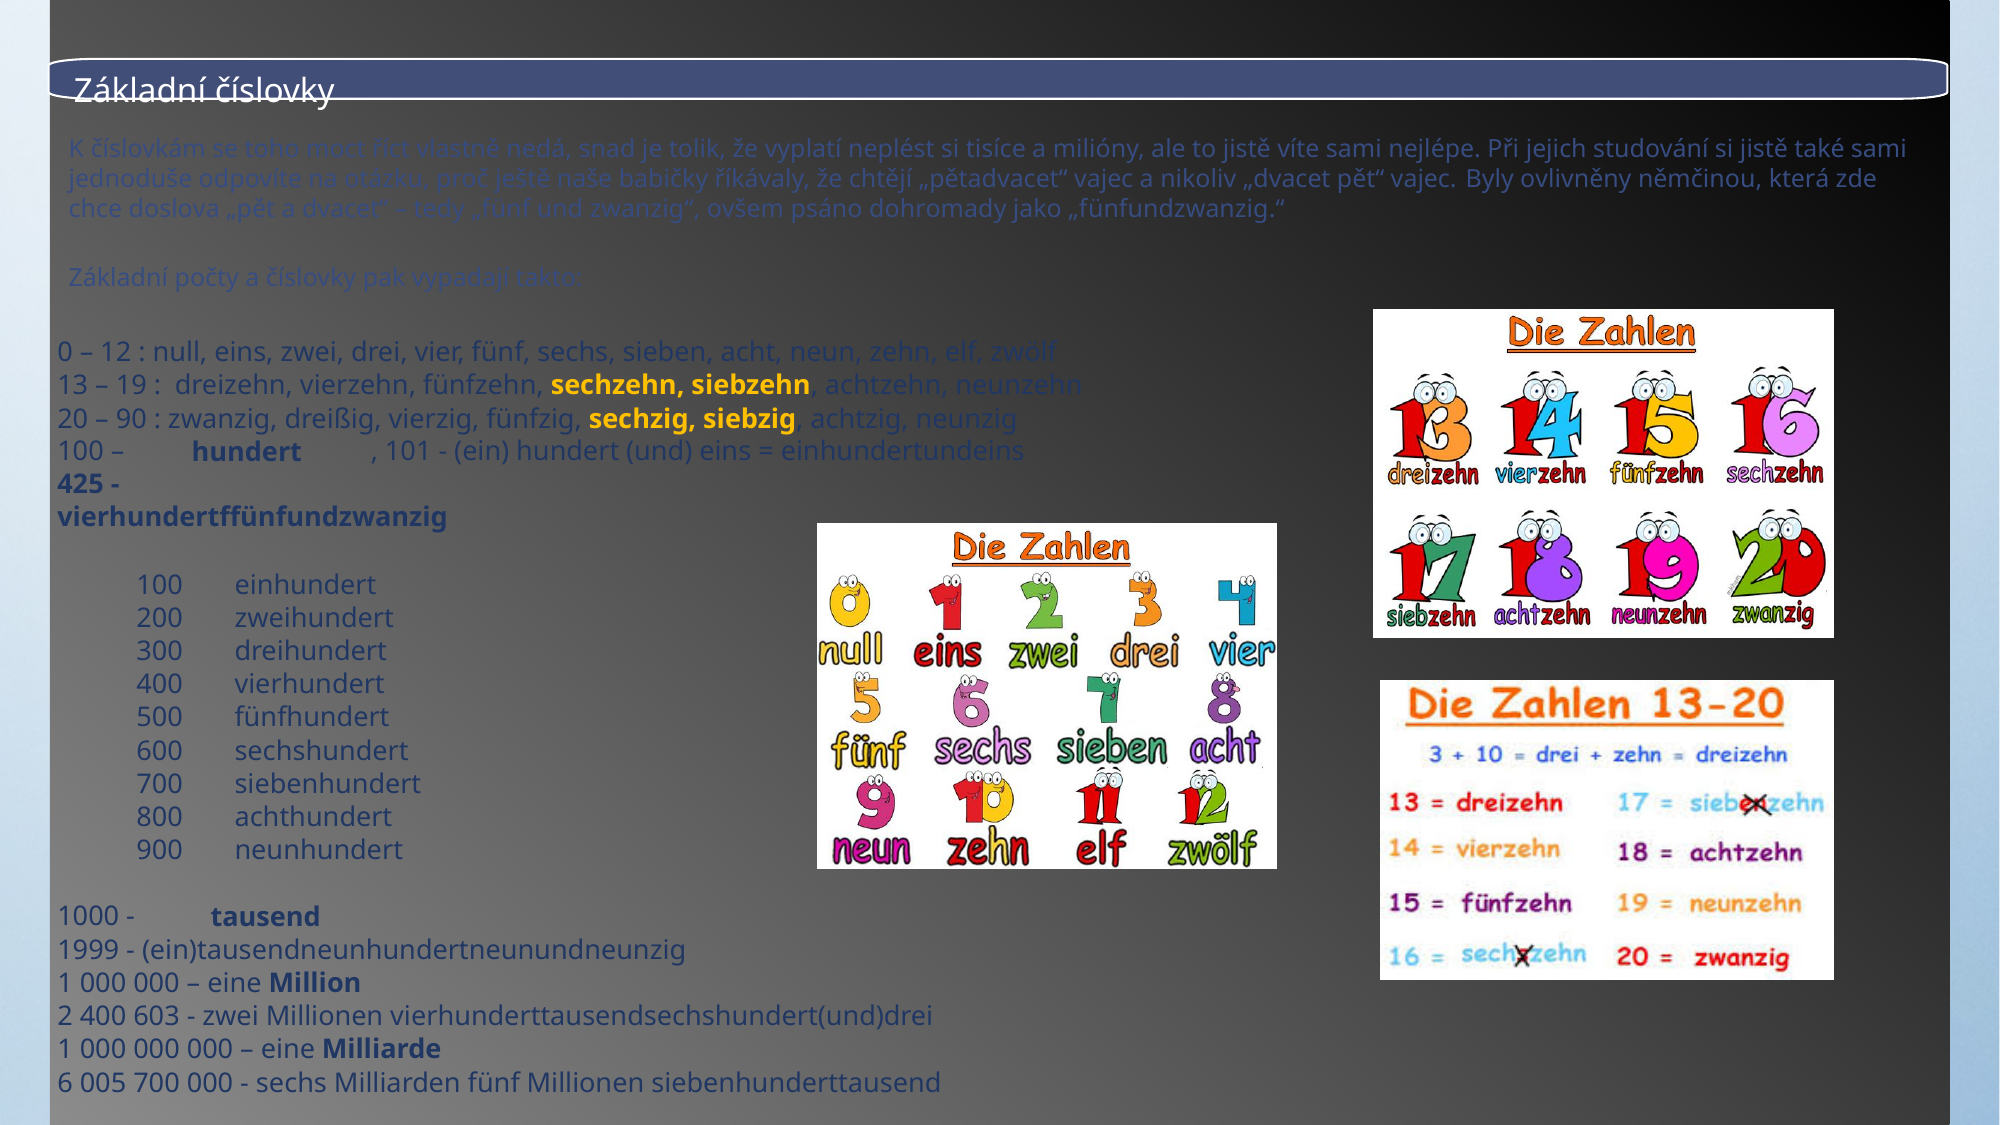

Základní číslovky
K číslovkám se toho moct říct vlastně nedá, snad je tolik, že vyplatí neplést si tisíce a milióny, ale to jistě víte sami nejlépe. Při jejich studování si jistě také sami jednoduše odpovíte na otázku, proč ještě naše babičky říkávaly, že chtějí „pětadvacet“ vajec a nikoliv „dvacet pět“ vajec. Byly ovlivněny němčinou, která zde chce doslova „pět a dvacet“ – tedy „fünf und zwanzig“, ovšem psáno dohromady jako „fünfundzwanzig.“
Základní počty a číslovky pak vypadají takto:
0 – 12 : null, eins, zwei, drei, vier, fünf, sechs, sieben, acht, neun, zehn, elf, zwölf
13 – 19 :  dreizehn, vierzehn, fünfzehn, sechzehn, siebzehn, achtzehn, neunzehn
20 – 90 : zwanzig, dreißig, vierzig, fünfzig, sechzig, siebzig, achtzig, neunzig
100 –
, 101 - (ein) hundert (und) eins = einhundertundeins
hundert
425 - vierhundertffünfundzwanzig
100
einhundert
200
zweihundert
300
dreihundert
400
vierhundert
500
fünfhundert
600
sechshundert
700
siebenhundert
800
achthundert
900
neunhundert
1000 -
tausend
1999 - (ein)tausendneunhundertneunundneunzig
1 000 000 – eine Million
2 400 603 - zwei Millionen vierhunderttausendsechshundert(und)drei
1 000 000 000 – eine Milliarde
6 005 700 000 - sechs Milliarden fünf Millionen siebenhunderttausend
#